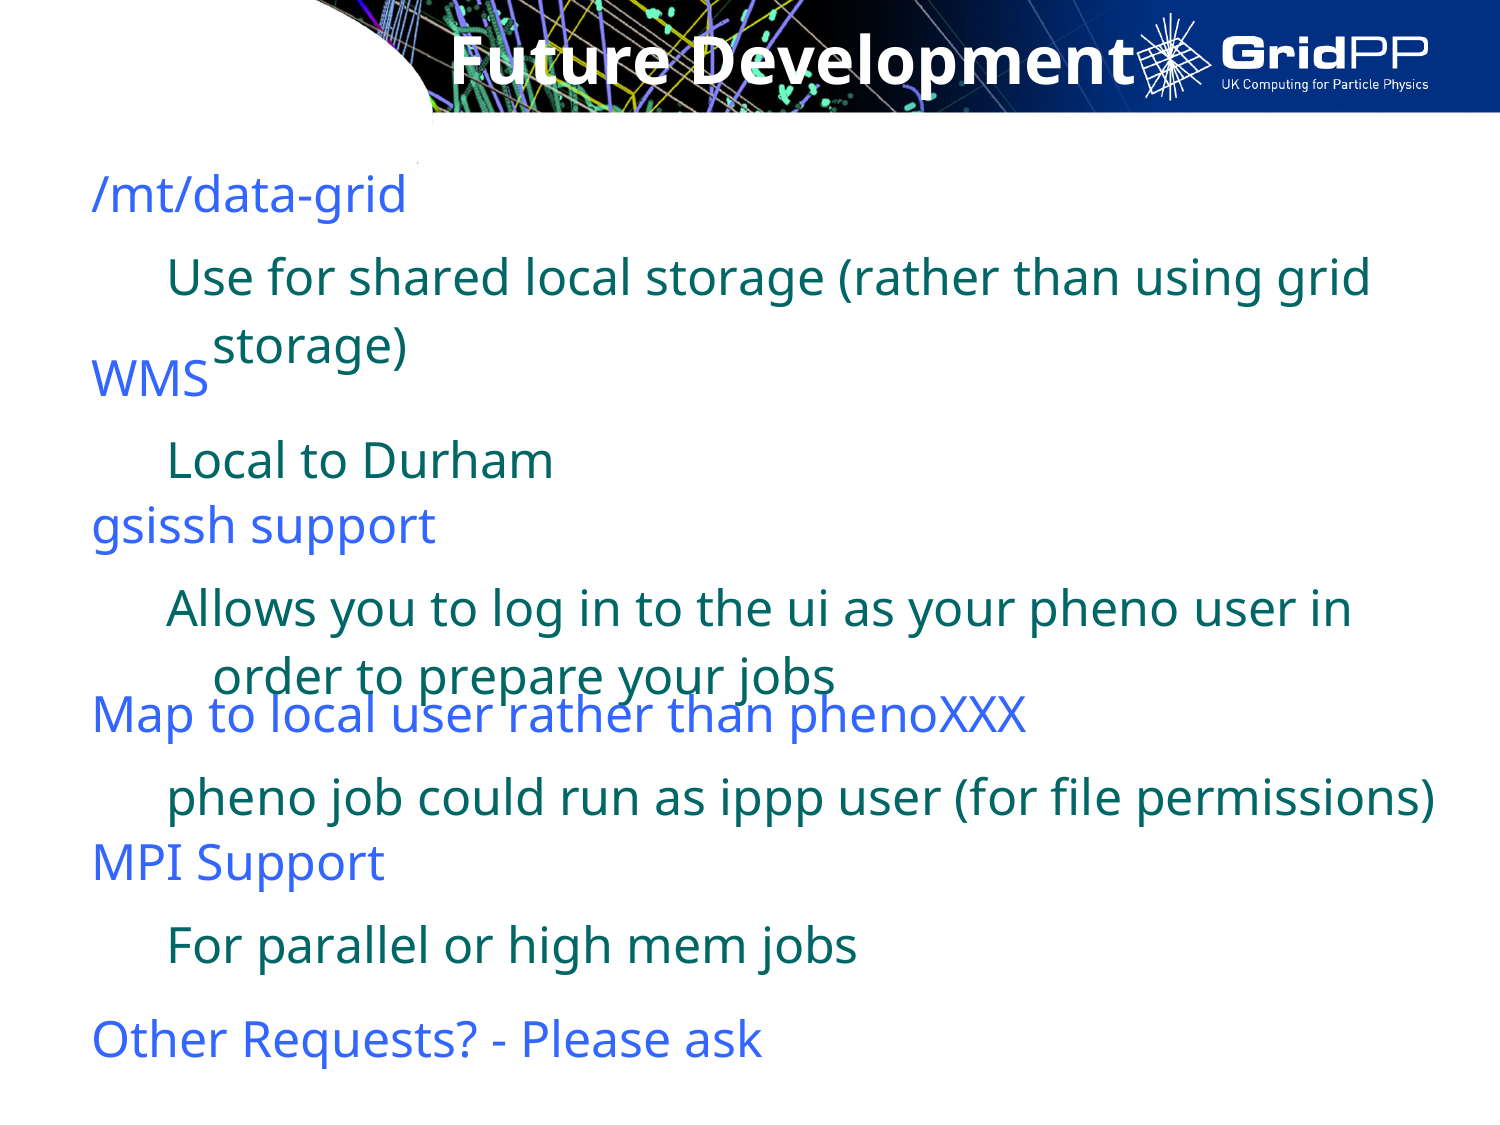

# Future Development
/mt/data-grid
Use for shared local storage (rather than using grid storage)
WMS
Local to Durham
gsissh support
Allows you to log in to the ui as your pheno user in order to prepare your jobs
Map to local user rather than phenoXXX
pheno job could run as ippp user (for file permissions)
MPI Support
For parallel or high mem jobs
Other Requests? - Please ask